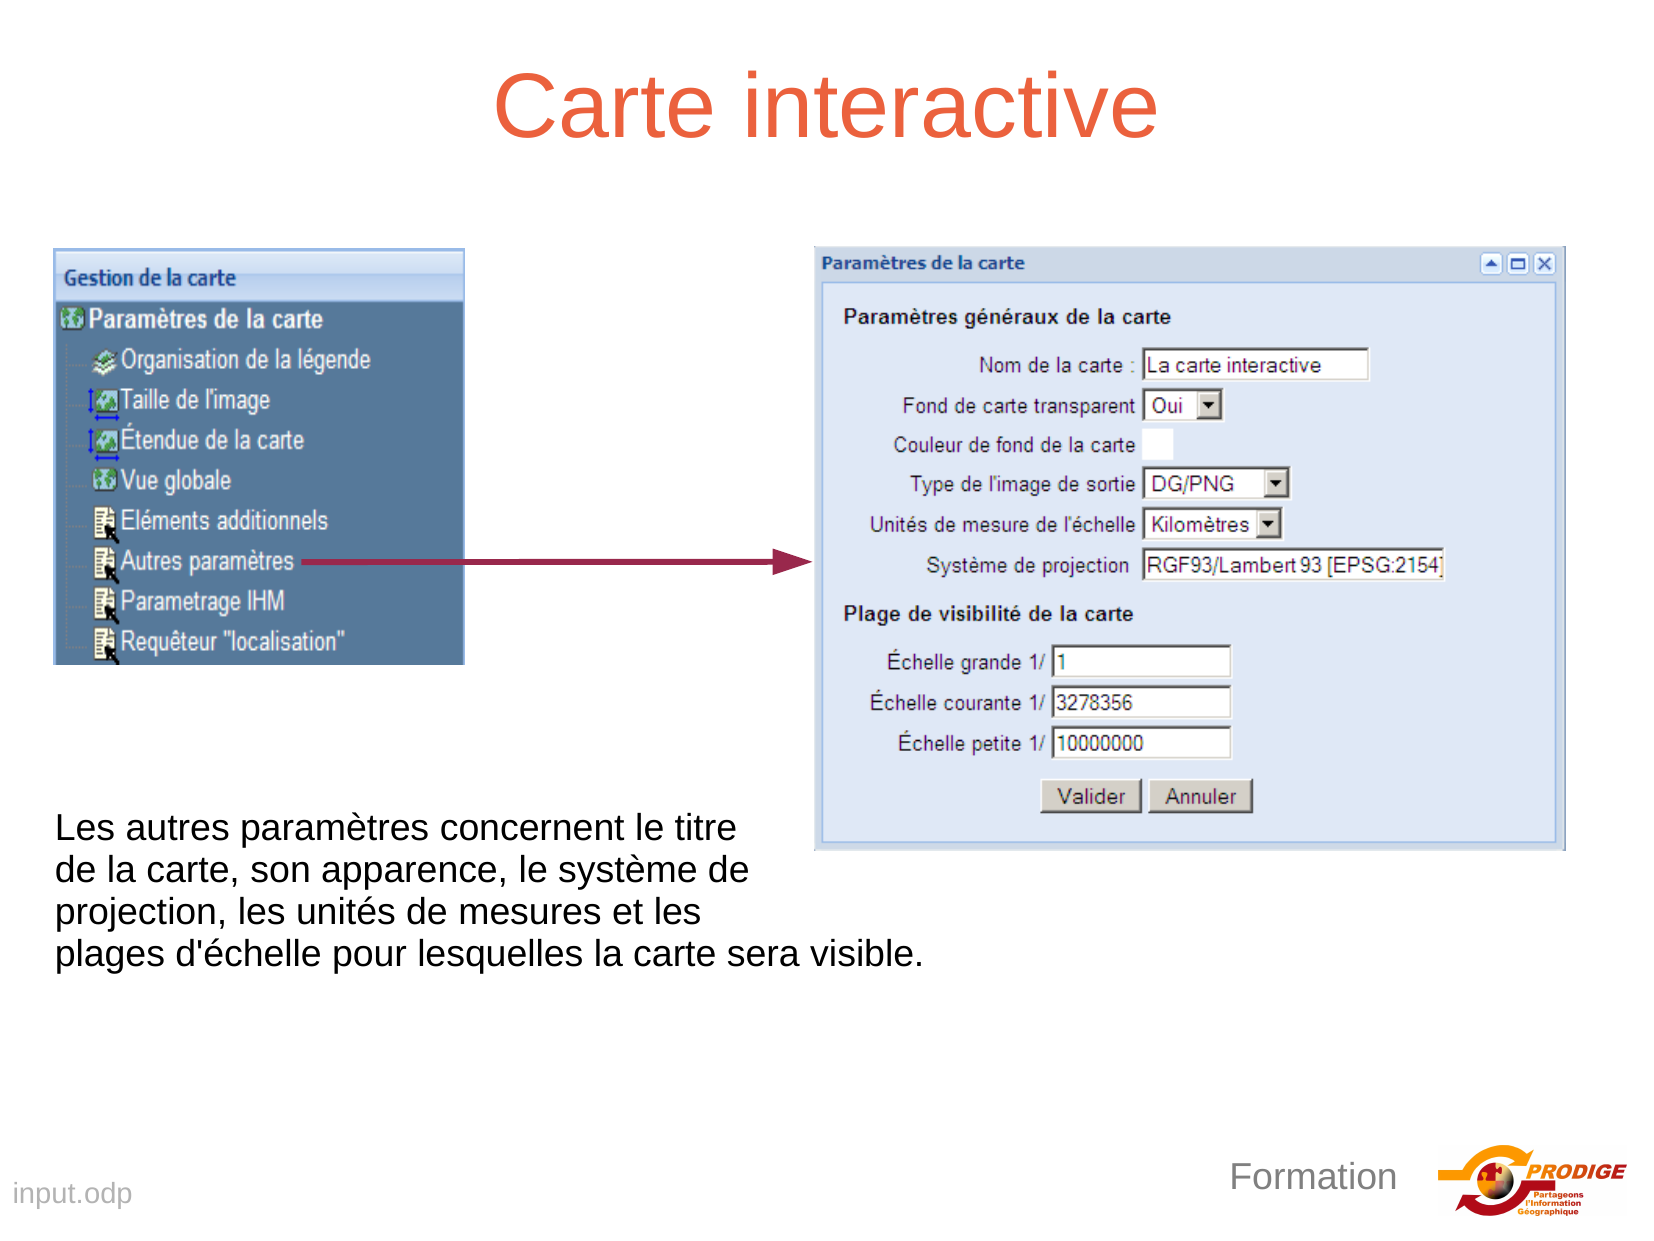

# Carte interactive
Les autres paramètres concernent le titre
de la carte, son apparence, le système de
projection, les unités de mesures et les
plages d'échelle pour lesquelles la carte sera visible.